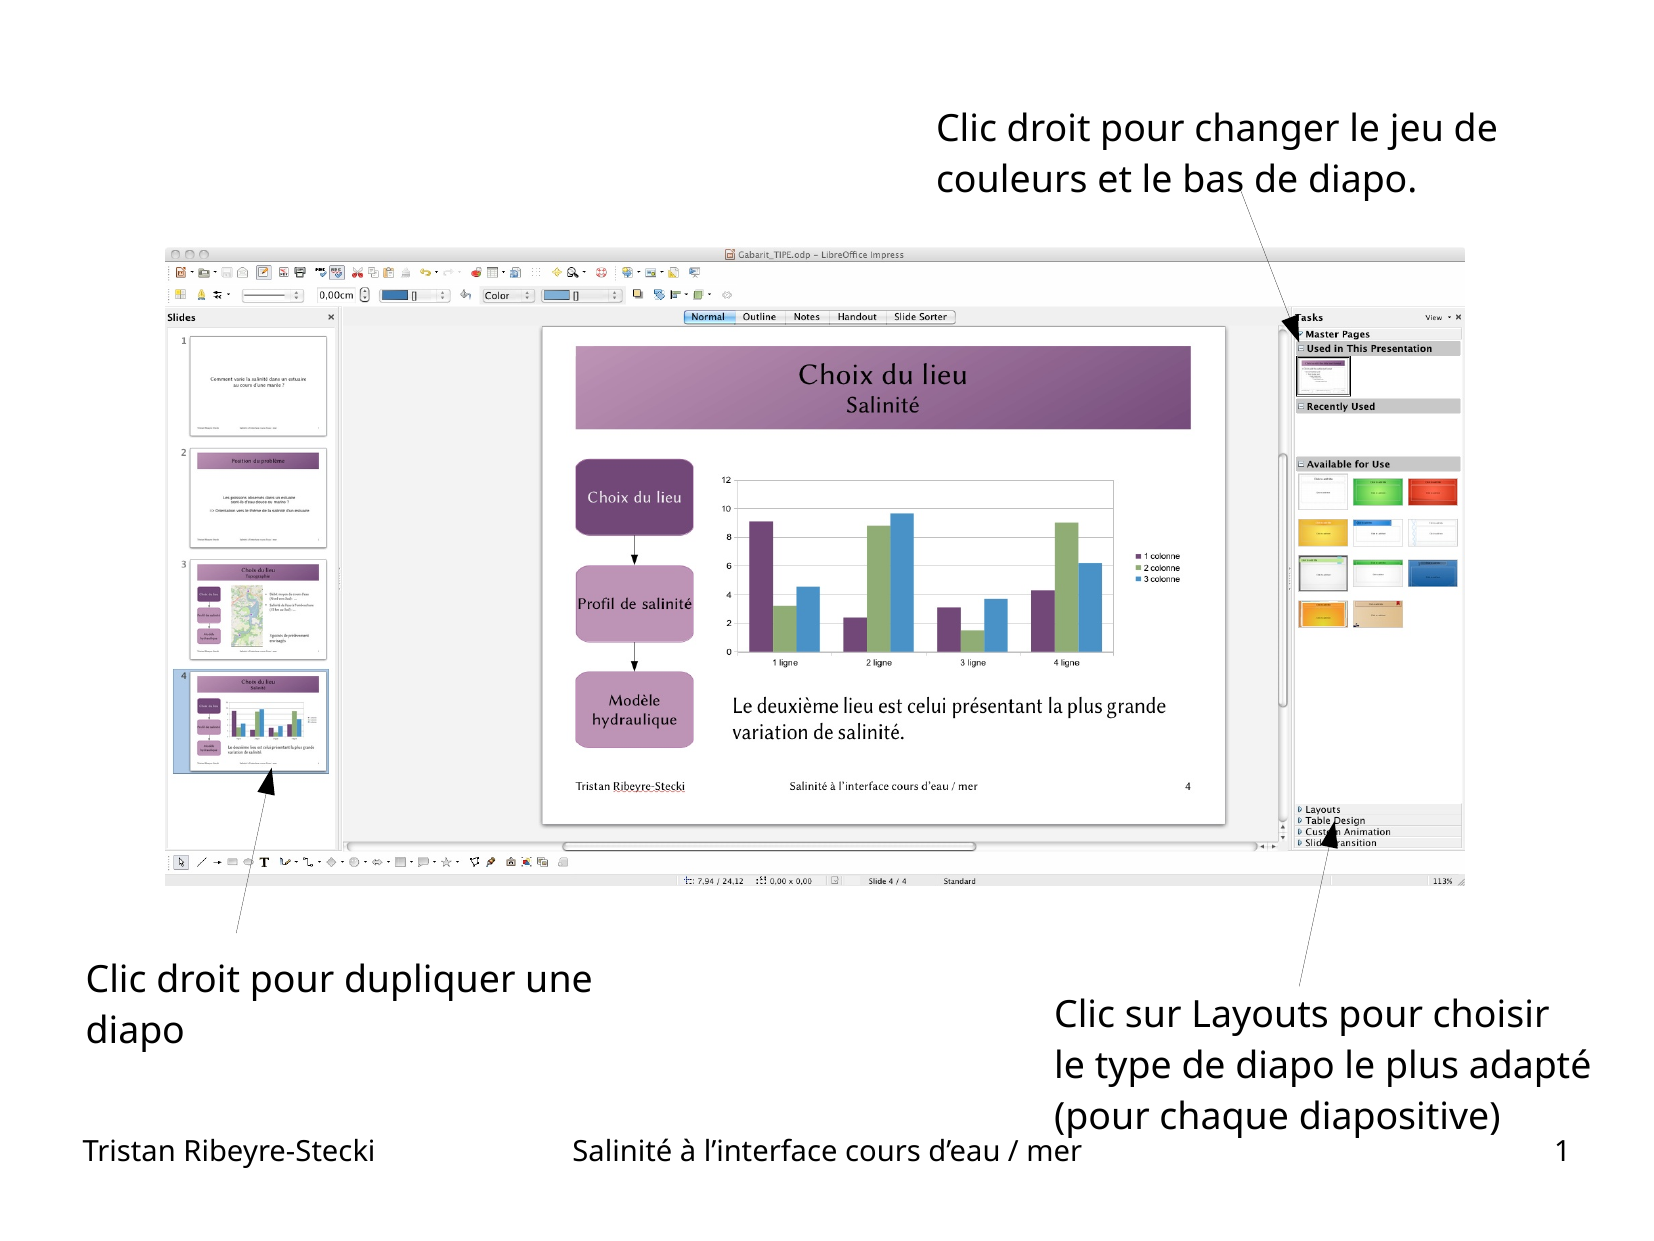

Clic droit pour changer le jeu de couleurs et le bas de diapo.
Clic droit pour dupliquer une diapo
Clic sur Layouts pour choisir
le type de diapo le plus adapté
(pour chaque diapositive)
1